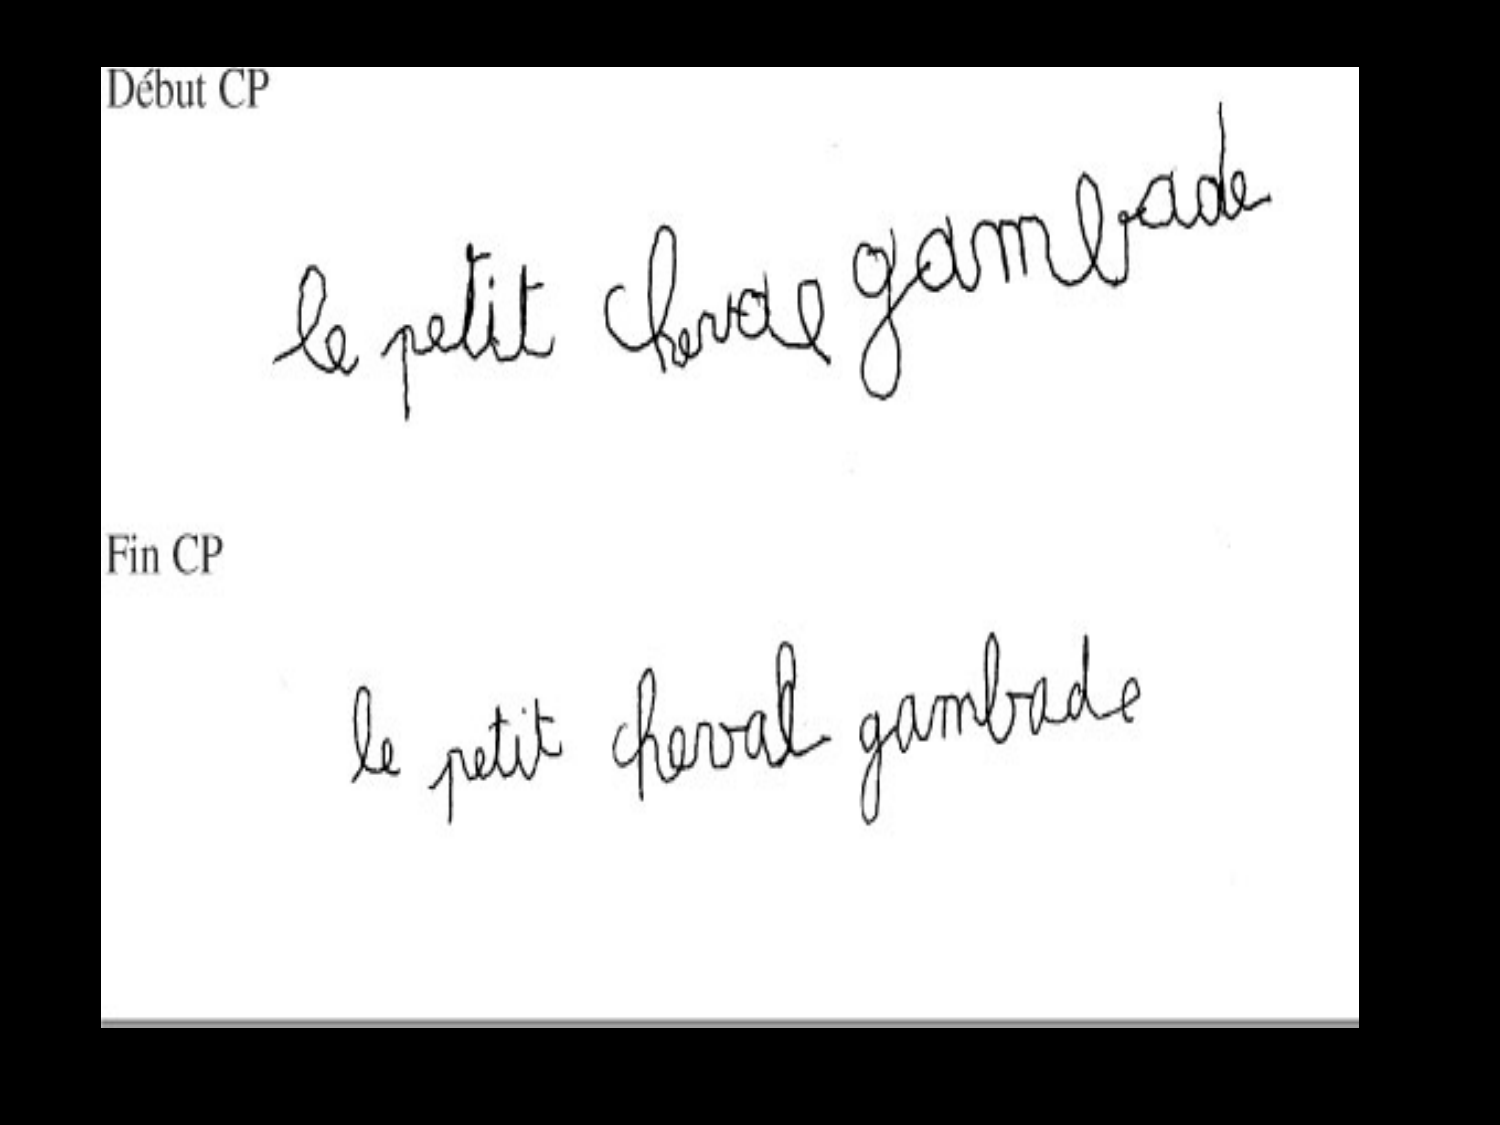

# UE9 – CM
« Apprendre à écrire
à l'école primaire »